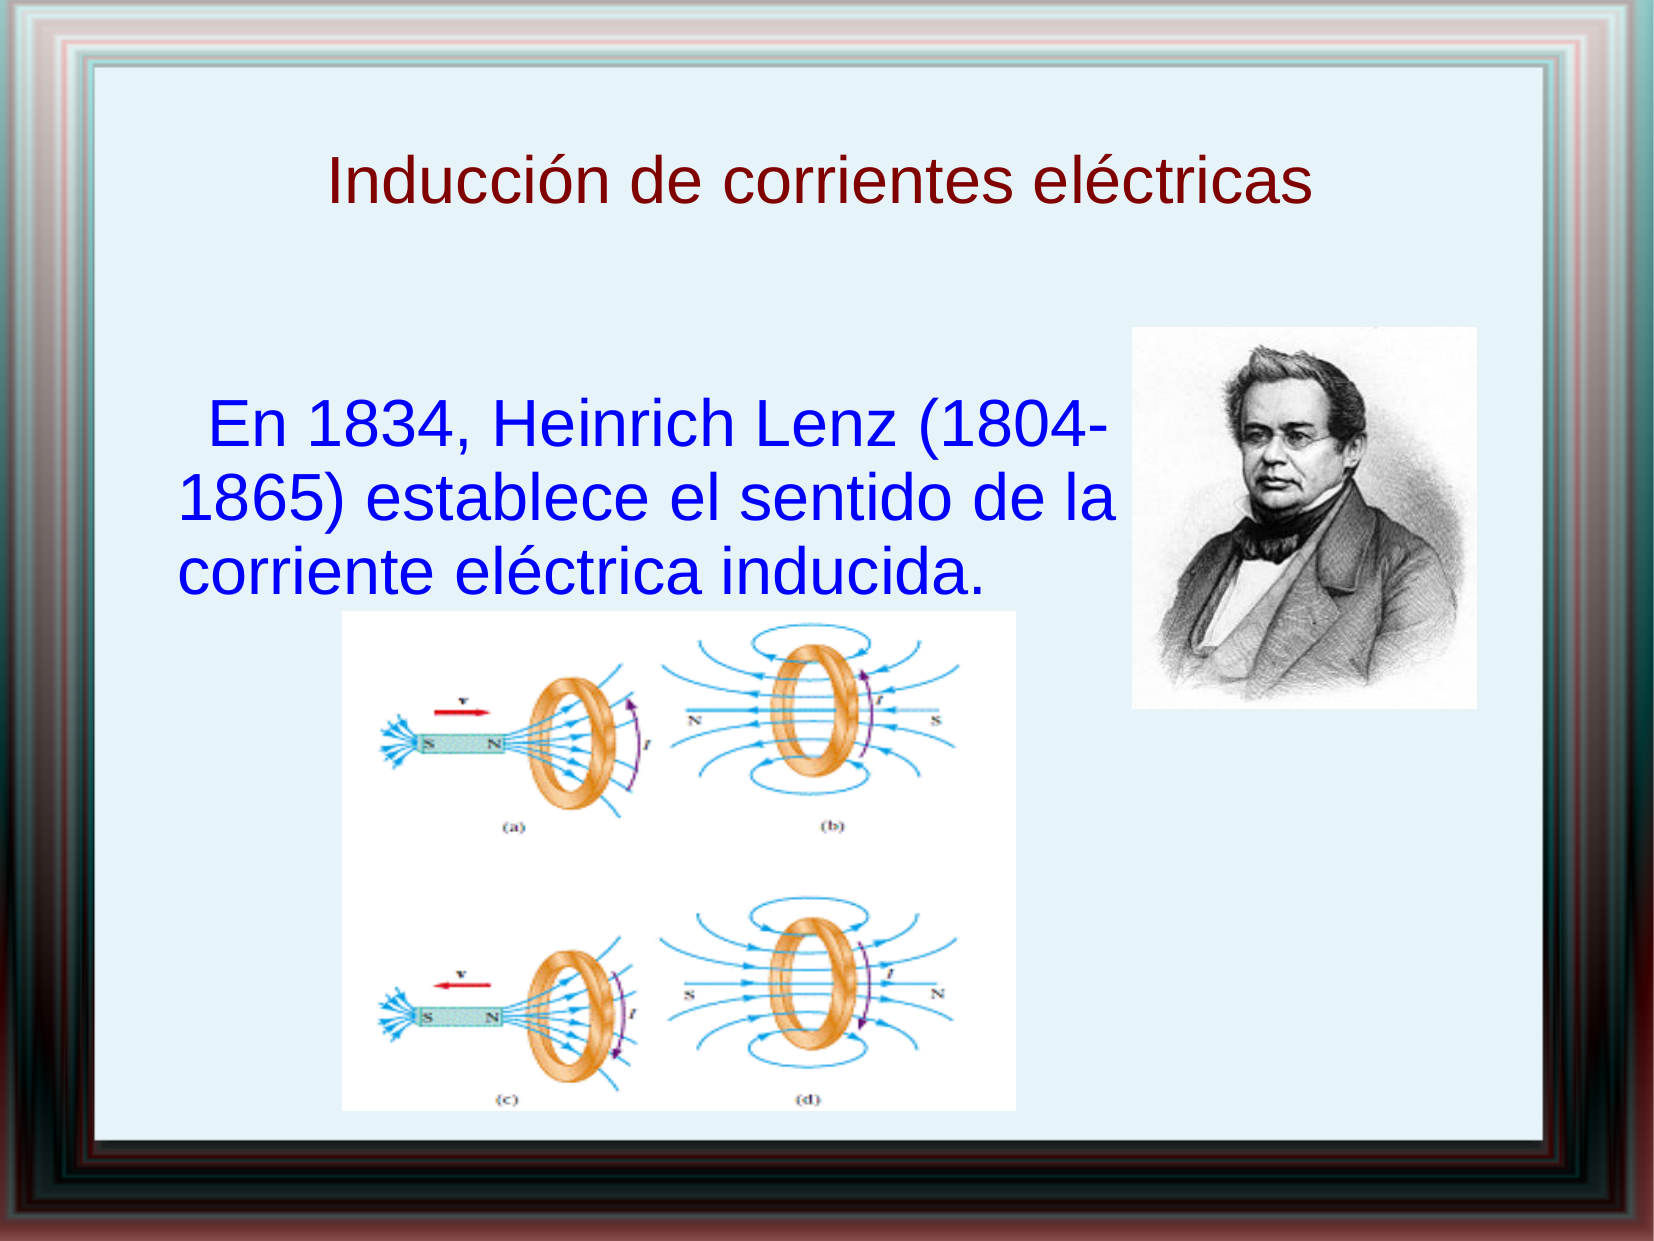

Inducción de corrientes eléctricas
En 1834, Heinrich Lenz (1804-1865) establece el sentido de la corriente eléctrica inducida.